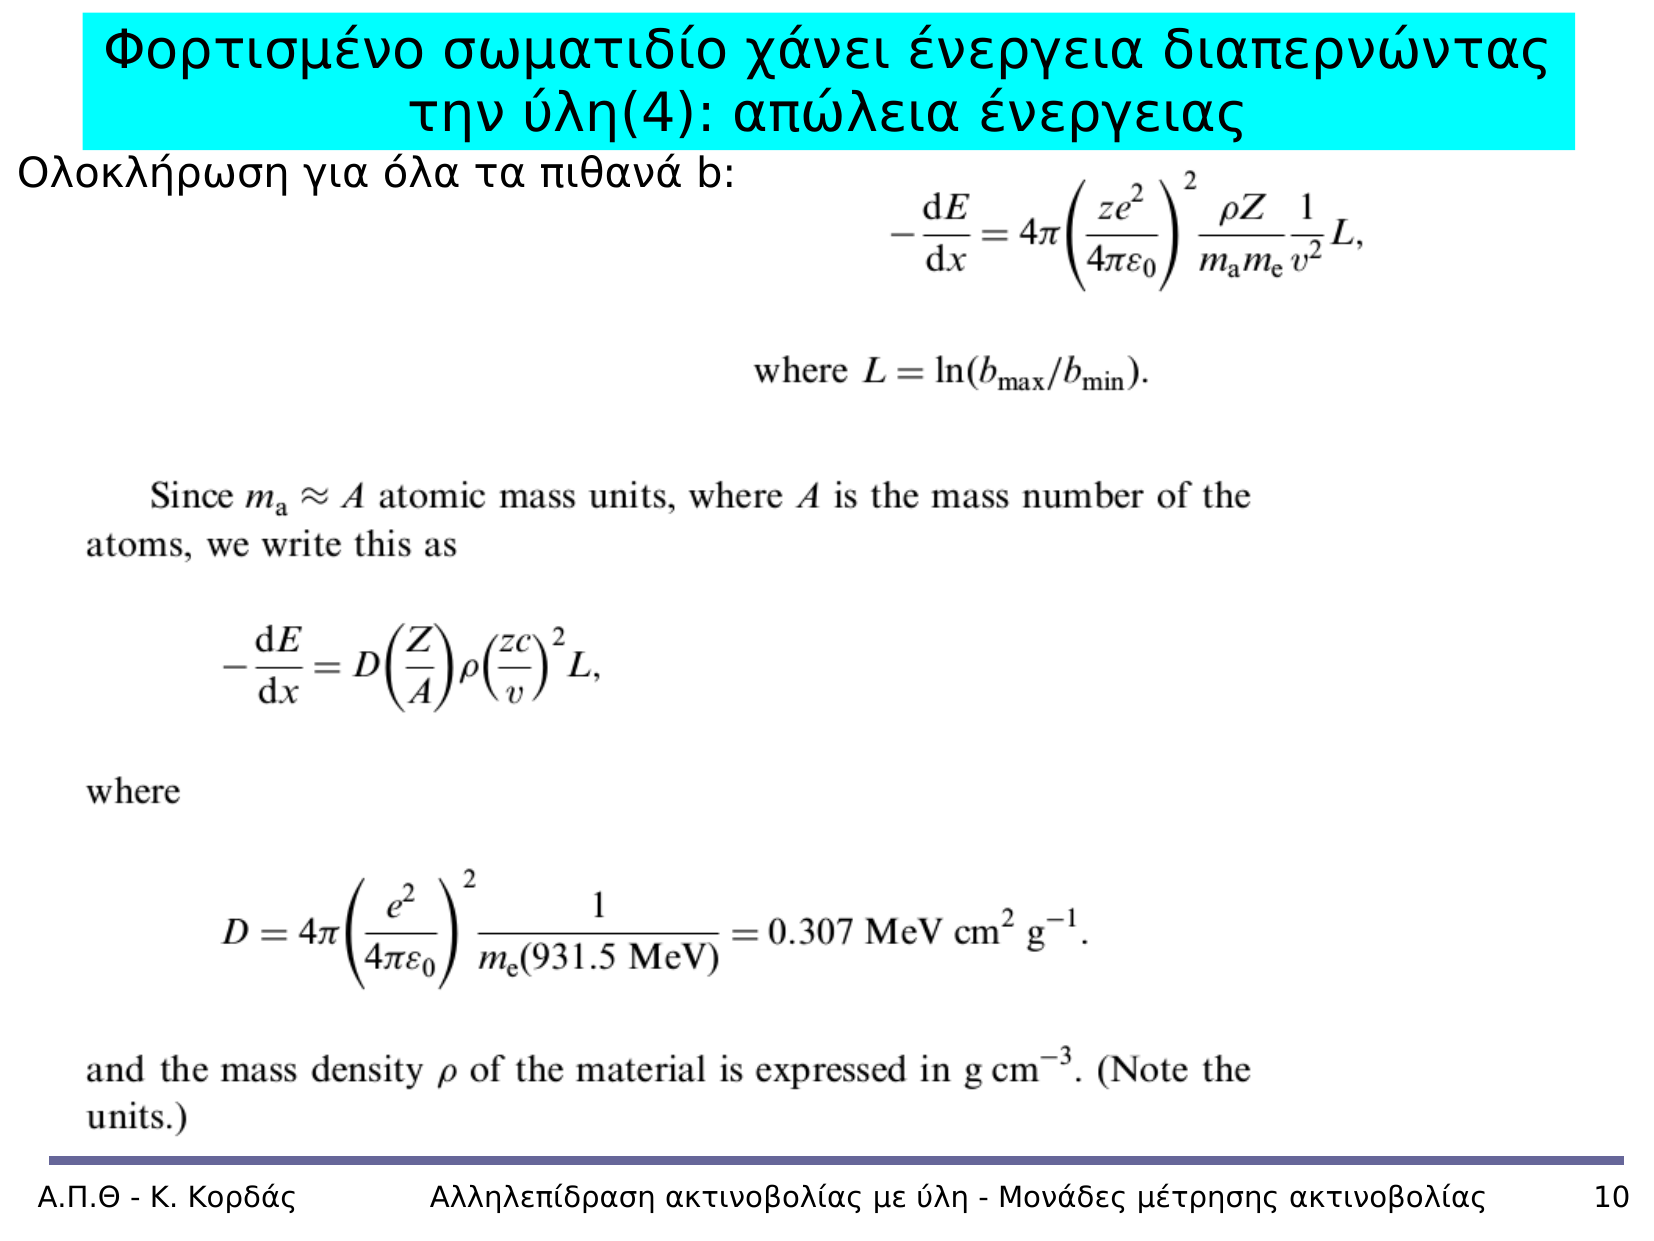

# Φορτισμένο σωματιδίο χάνει ένεργεια διαπερνώντας την ύλη(4): απώλεια ένεργειας
Ολοκλήρωση για όλα τα πιθανά b:
Α.Π.Θ - Κ. Κορδάς
Αλληλεπίδραση ακτινοβολίας με ύλη - Μονάδες μέτρησης ακτινοβολίας
10